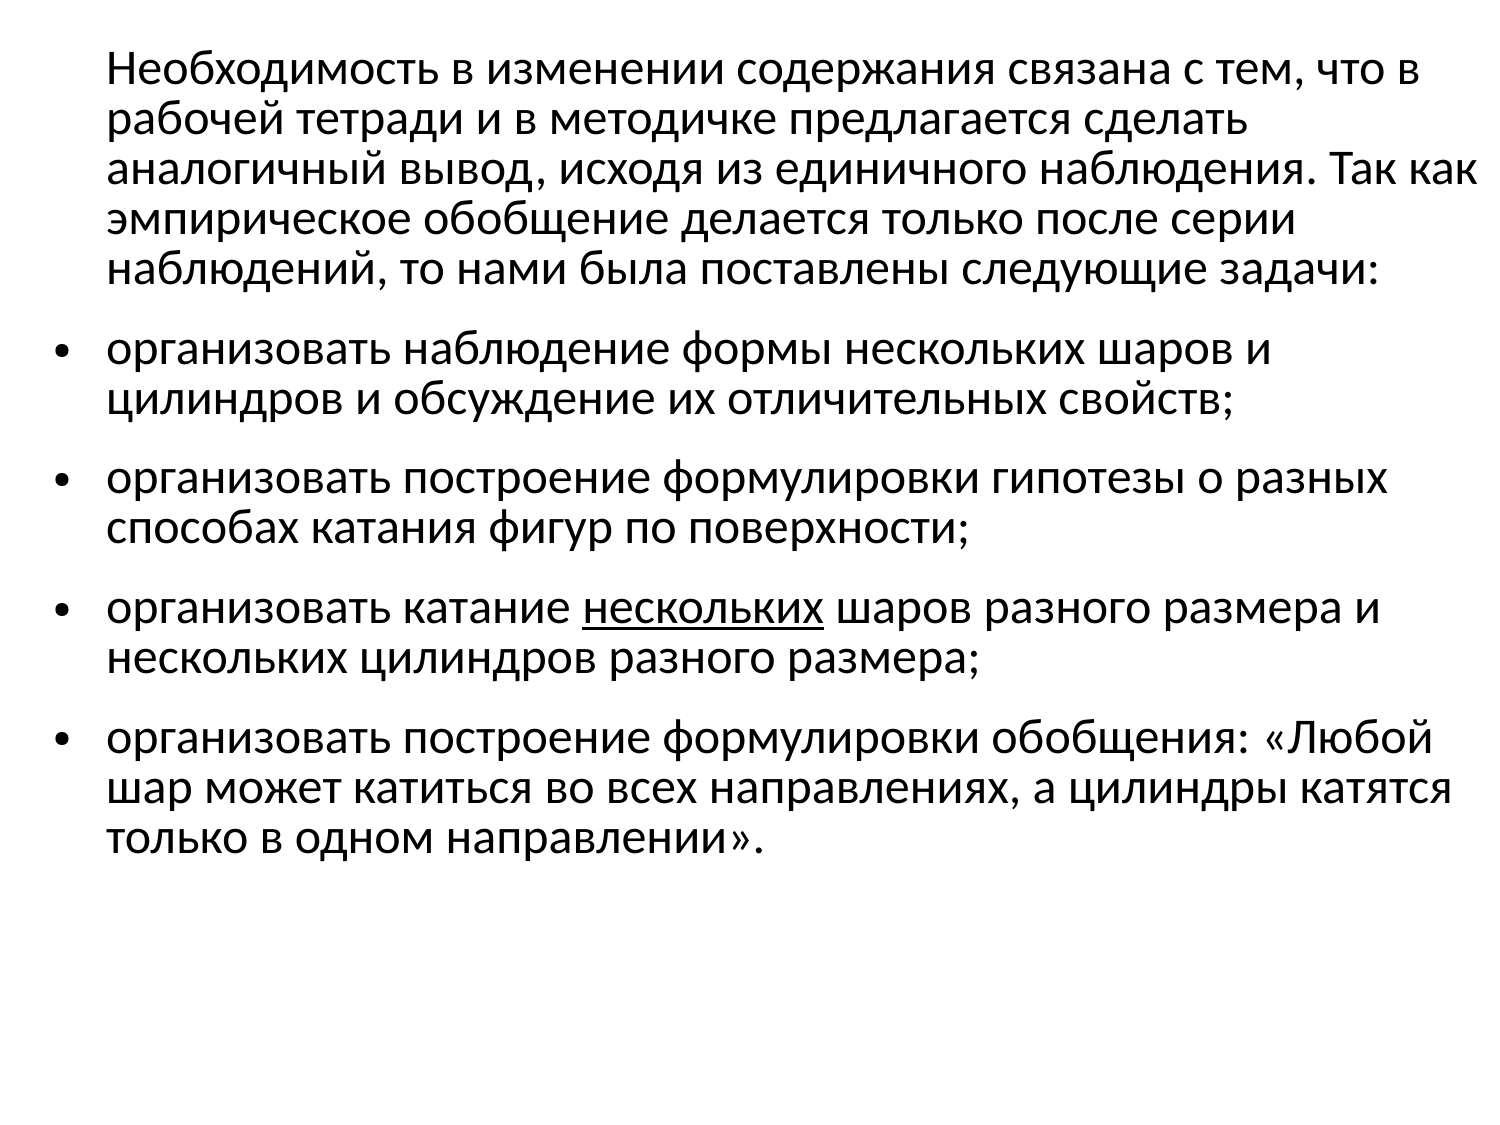

# Необходимость в изменении содержания связана с тем, что в рабочей тетради и в методичке предлагается сделать аналогичный вывод, исходя из единичного наблюдения. Так как эмпирическое обобщение делается только после серии наблюдений, то нами была поставлены следующие задачи:
организовать наблюдение формы нескольких шаров и цилиндров и обсуждение их отличительных свойств;
организовать построение формулировки гипотезы о разных способах катания фигур по поверхности;
организовать катание нескольких шаров разного размера и нескольких цилиндров разного размера;
организовать построение формулировки обобщения: «Любой шар может катиться во всех направлениях, а цилиндры катятся только в одном направлении».